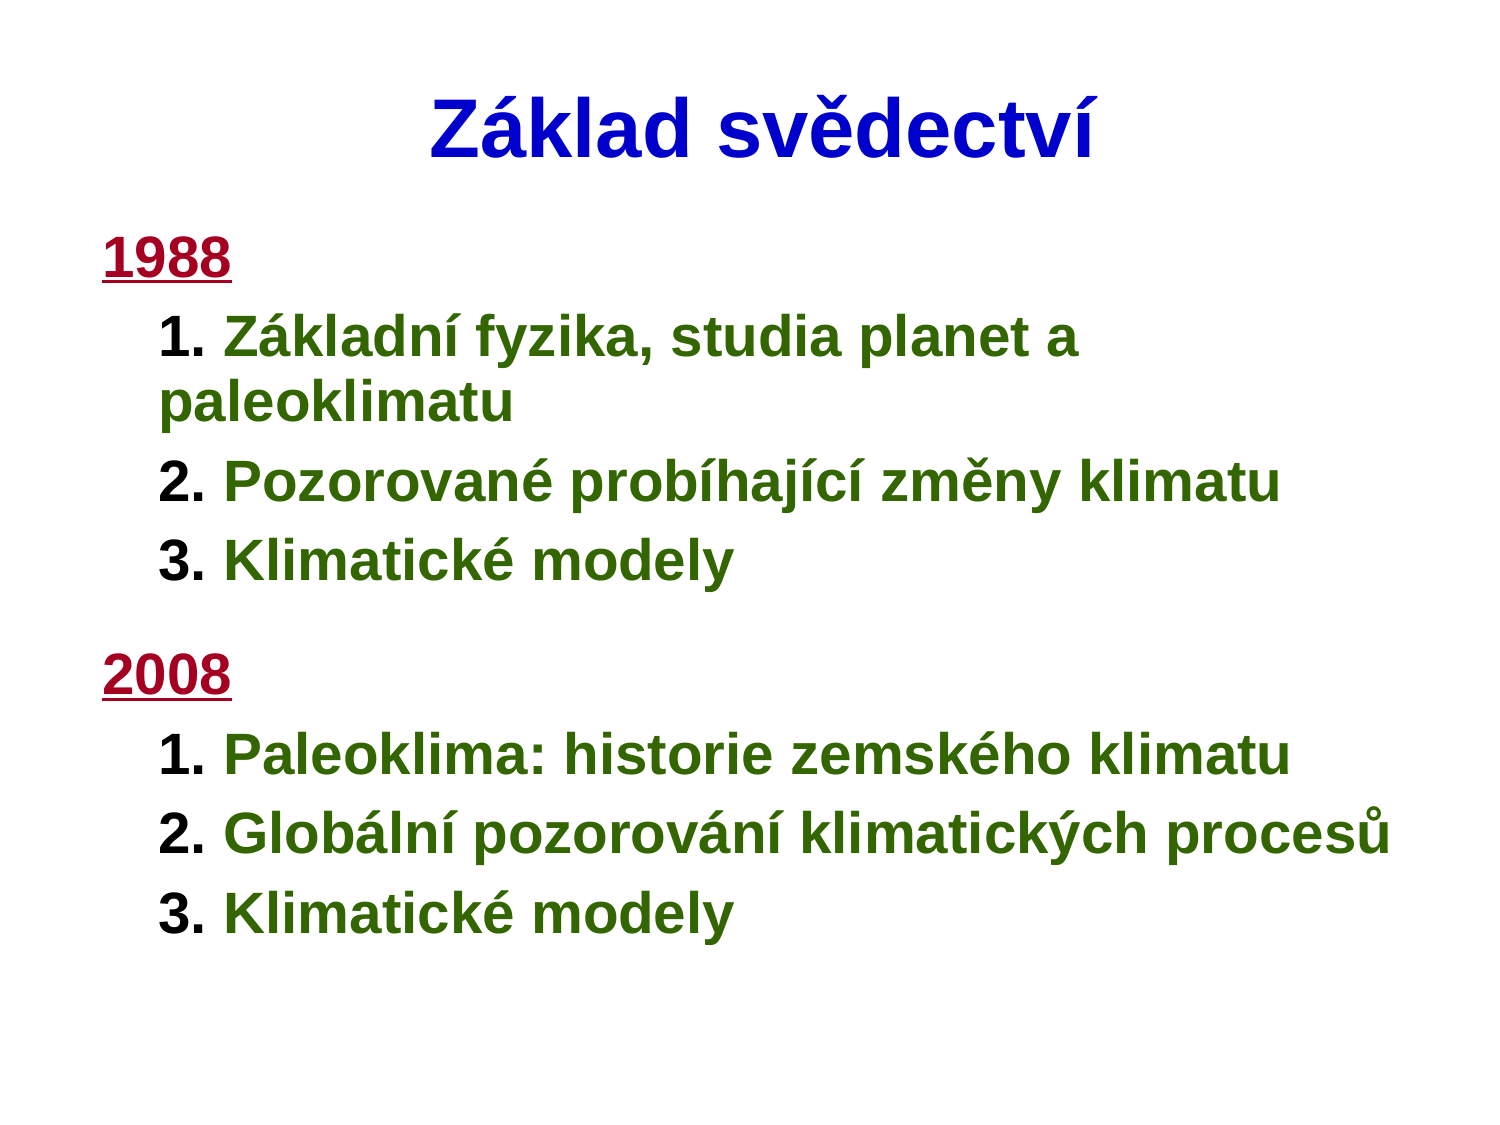

# Základ svědectví
1988
	1. Základní fyzika, studia planet a paleoklimatu
	2. Pozorované probíhající změny klimatu
	3. Klimatické modely
2008
	1. Paleoklima: historie zemského klimatu
	2. Globální pozorování klimatických procesů
	3. Klimatické modely